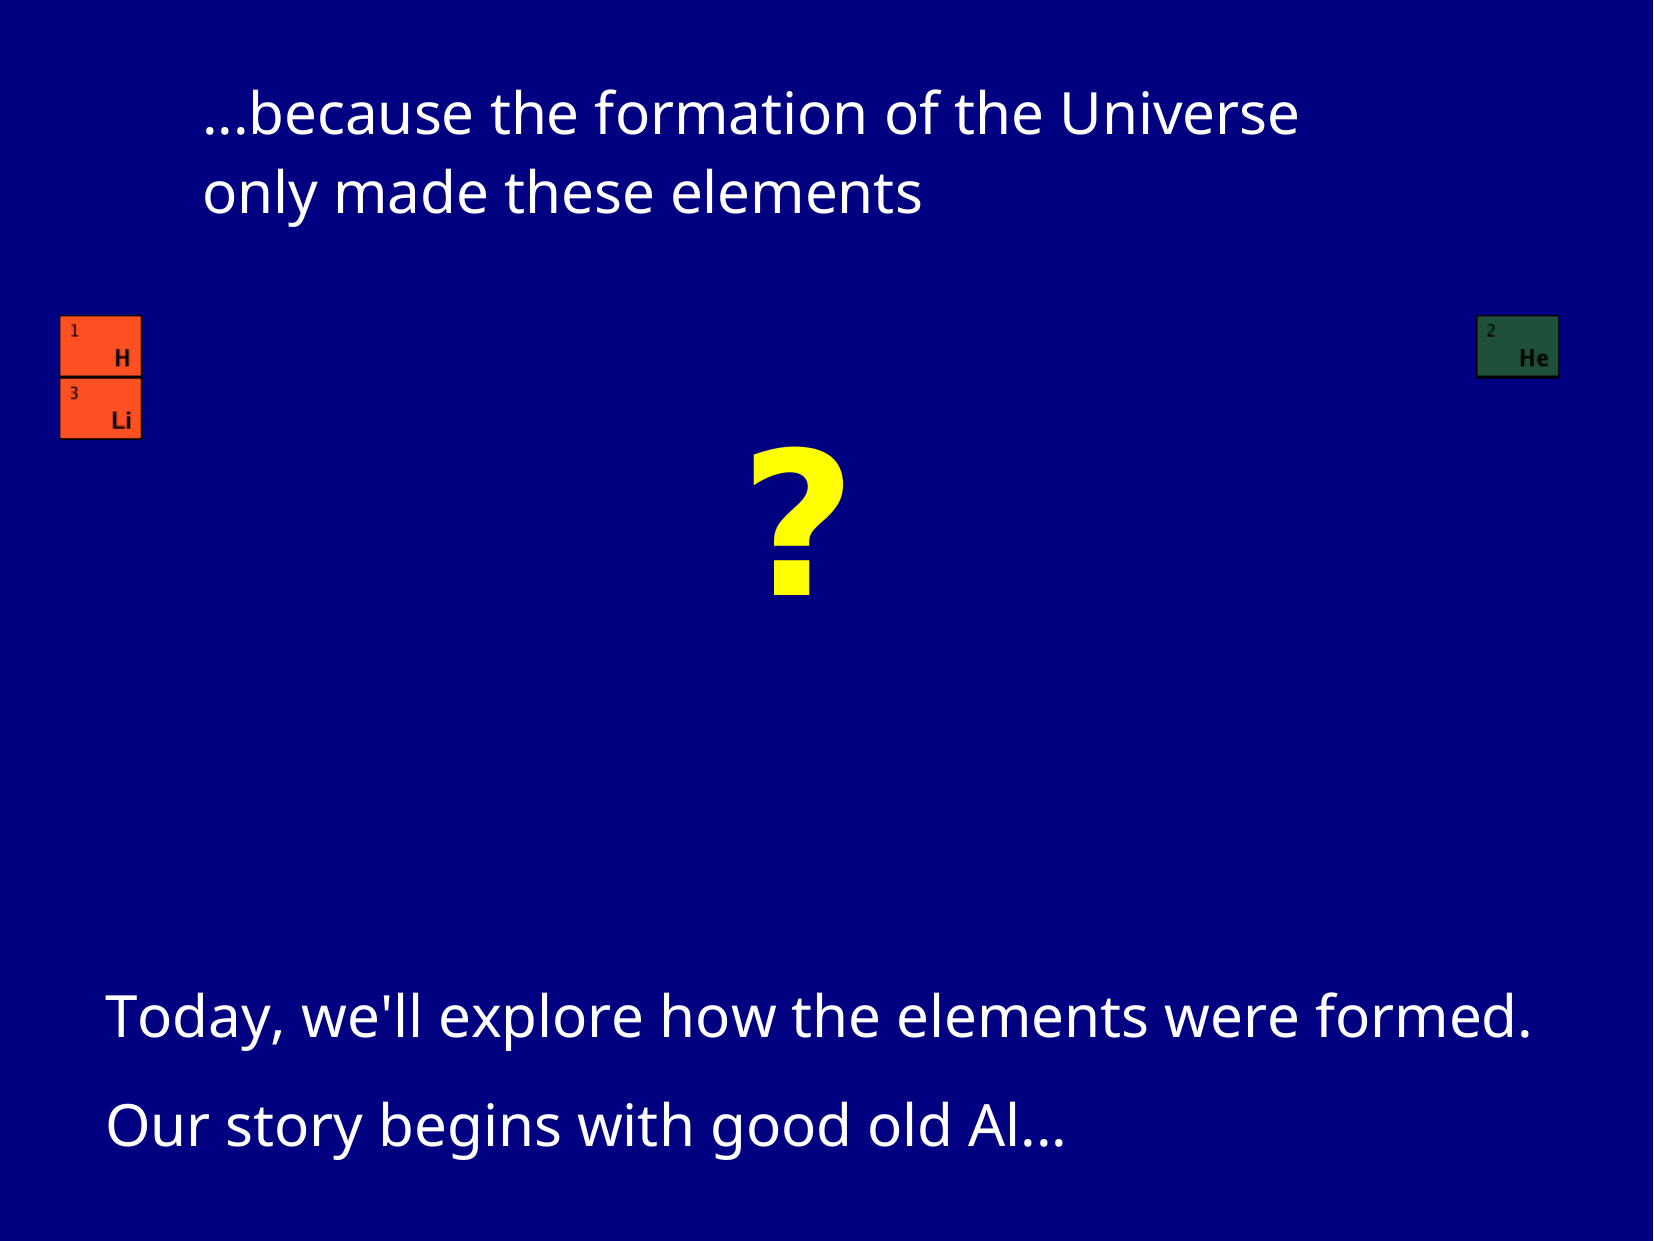

...because the formation of the Universe
only made these elements
?
# Today, we'll explore how the elements were formed.
Our story begins with good old Al...